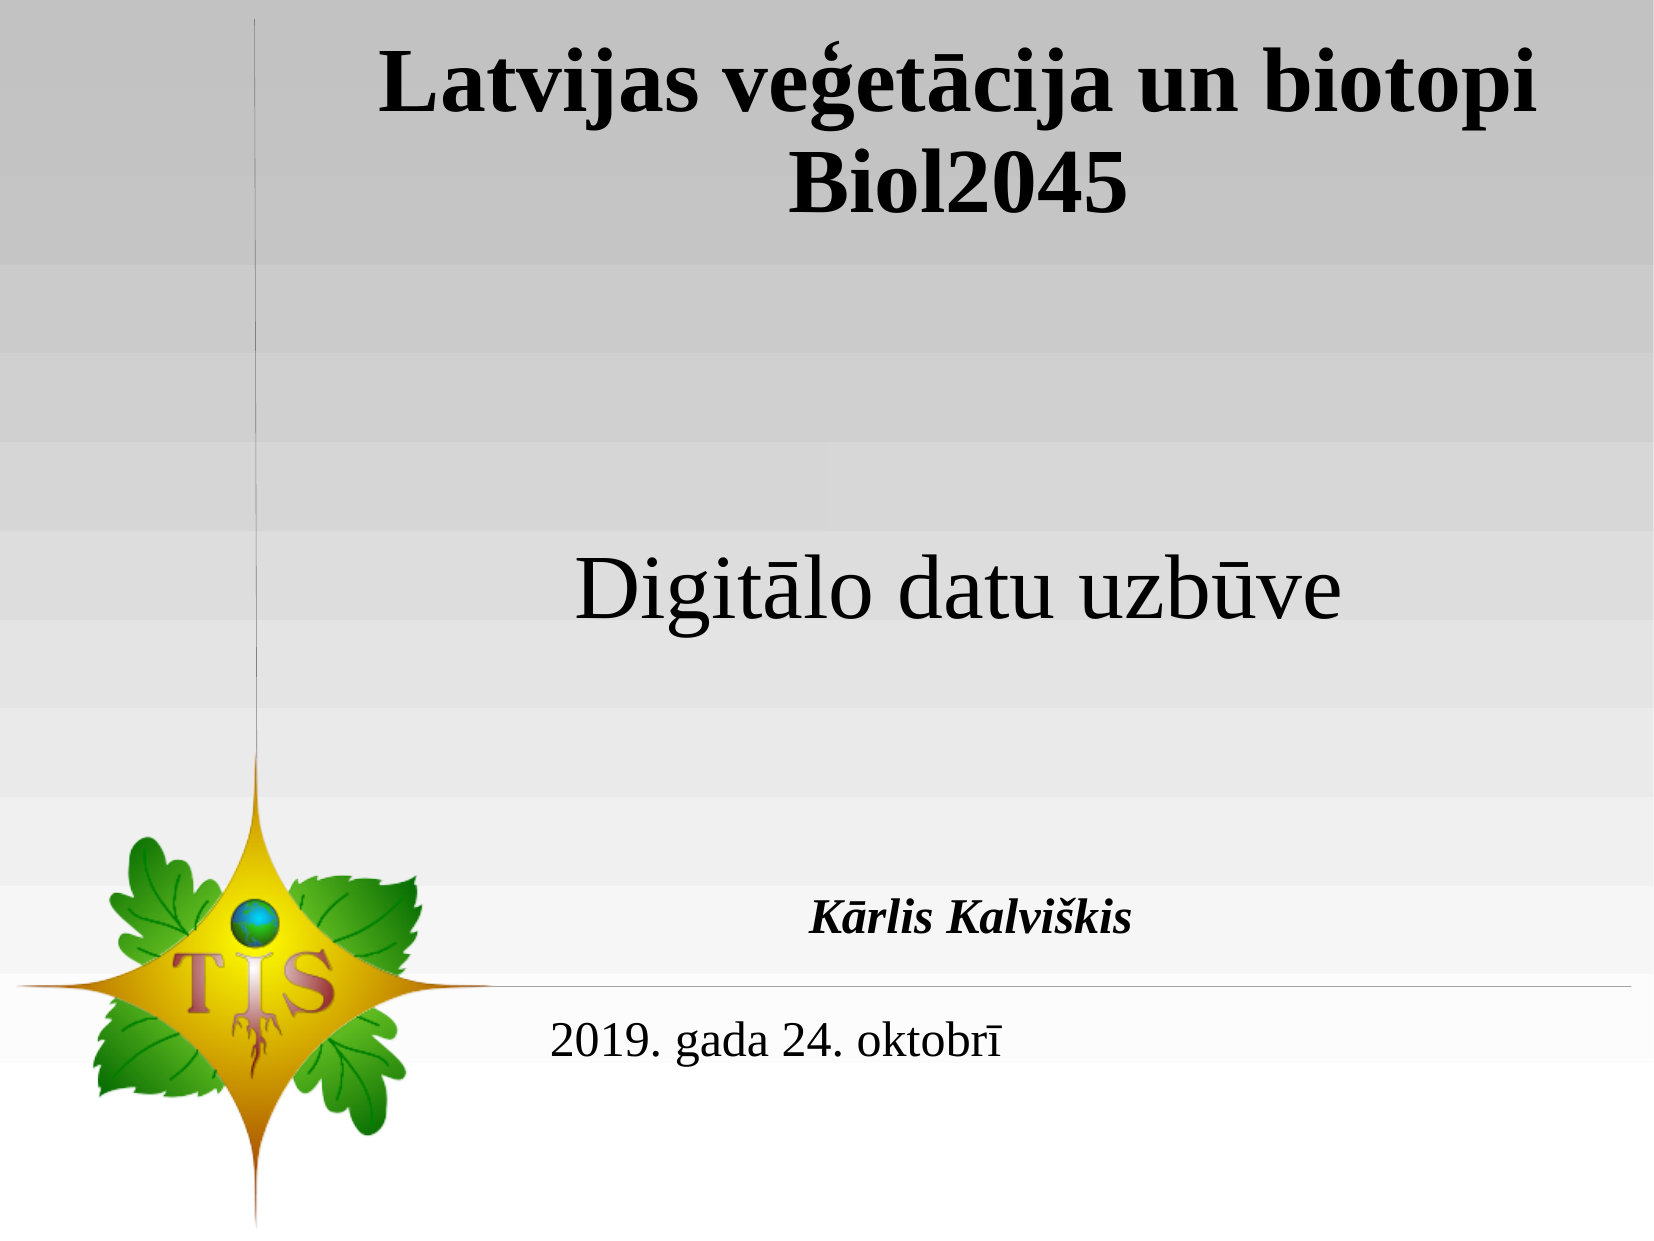

# Digitālo datu uzbūve
2019. gada 24. oktobrī